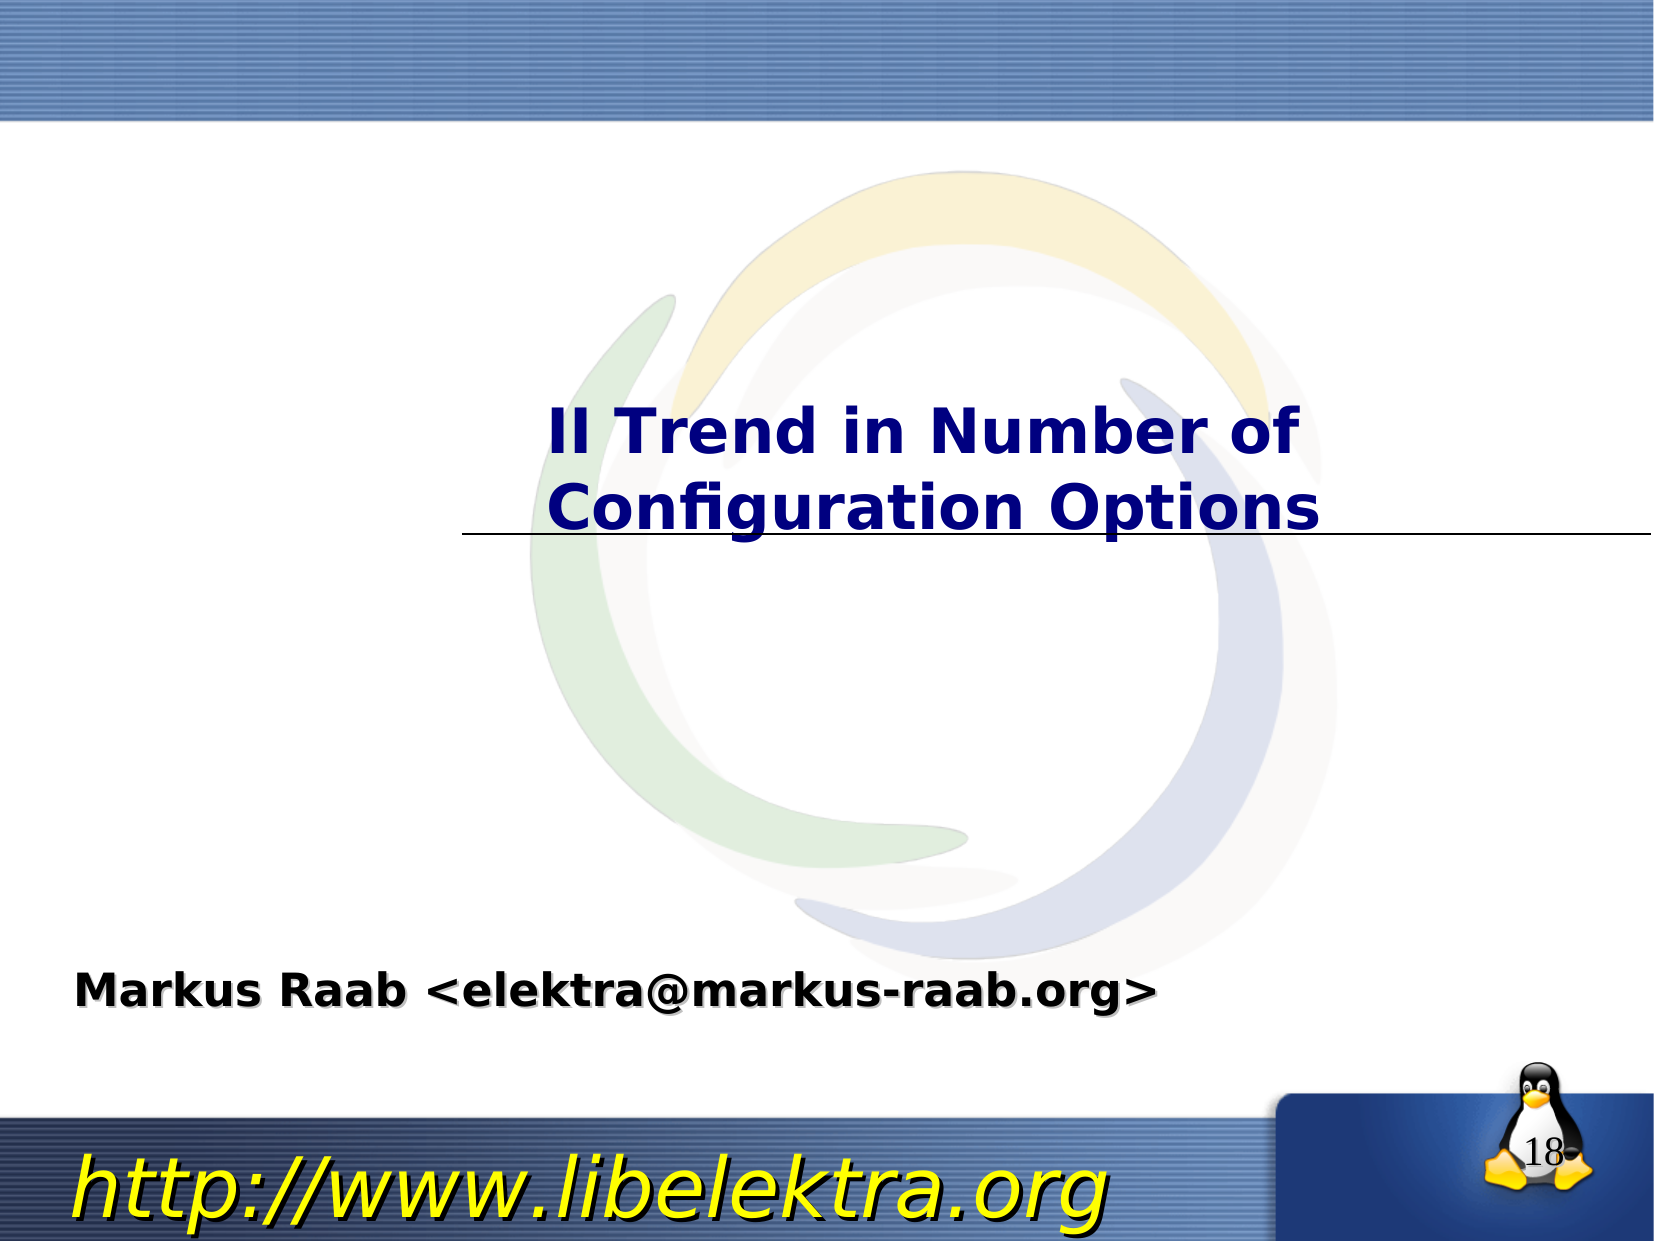

II Trend in Number of Configuration Options
Markus Raab <elektra@markus-raab.org>